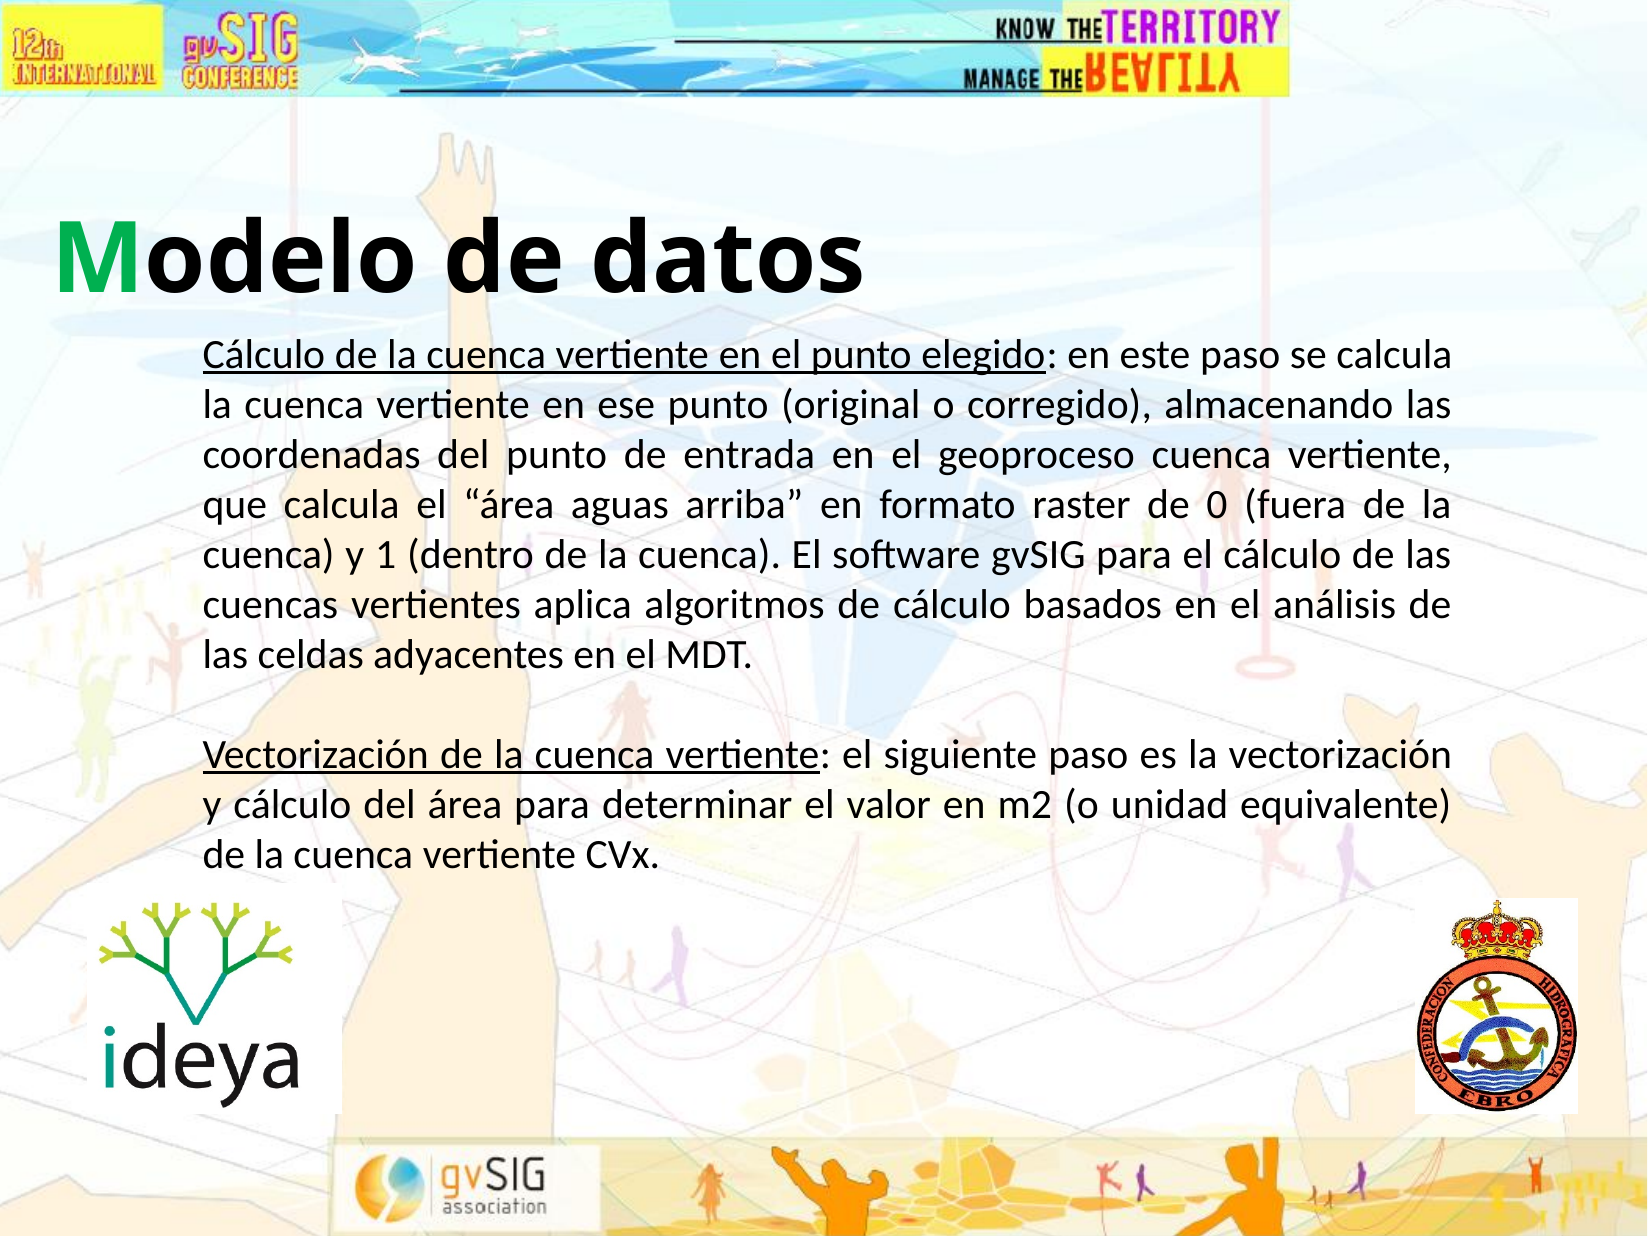

# Modelo de datos
Cálculo de la cuenca vertiente en el punto elegido: en este paso se calcula la cuenca vertiente en ese punto (original o corregido), almacenando las coordenadas del punto de entrada en el geoproceso cuenca vertiente, que calcula el “área aguas arriba” en formato raster de 0 (fuera de la cuenca) y 1 (dentro de la cuenca). El software gvSIG para el cálculo de las cuencas vertientes aplica algoritmos de cálculo basados en el análisis de las celdas adyacentes en el MDT.
Vectorización de la cuenca vertiente: el siguiente paso es la vectorización y cálculo del área para determinar el valor en m2 (o unidad equivalente) de la cuenca vertiente CVx.